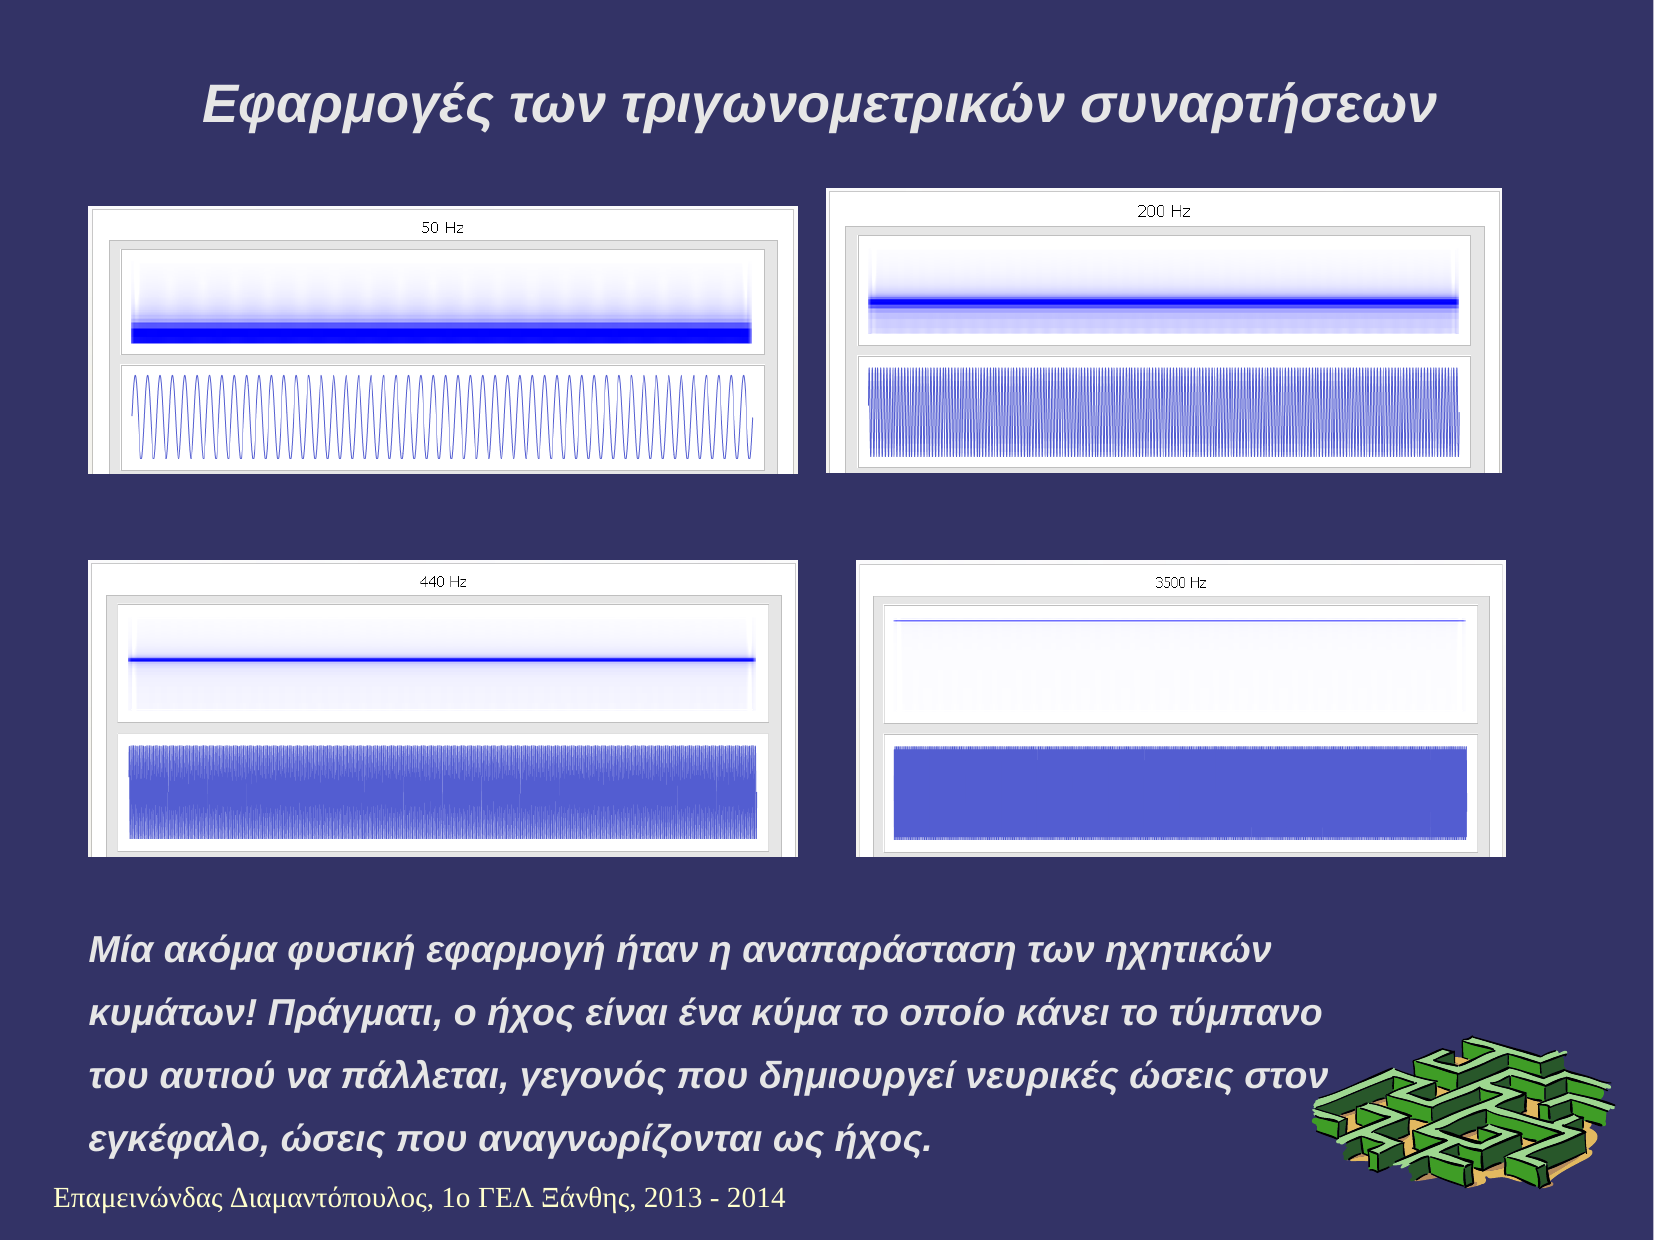

# Εφαρμογές των τριγωνομετρικών συναρτήσεων
Μία ακόμα φυσική εφαρμογή ήταν η αναπαράσταση των ηχητικών κυμάτων! Πράγματι, ο ήχος είναι ένα κύμα το οποίο κάνει το τύμπανο του αυτιού να πάλλεται, γεγονός που δημιουργεί νευρικές ώσεις στον εγκέφαλο, ώσεις που αναγνωρίζονται ως ήχος.